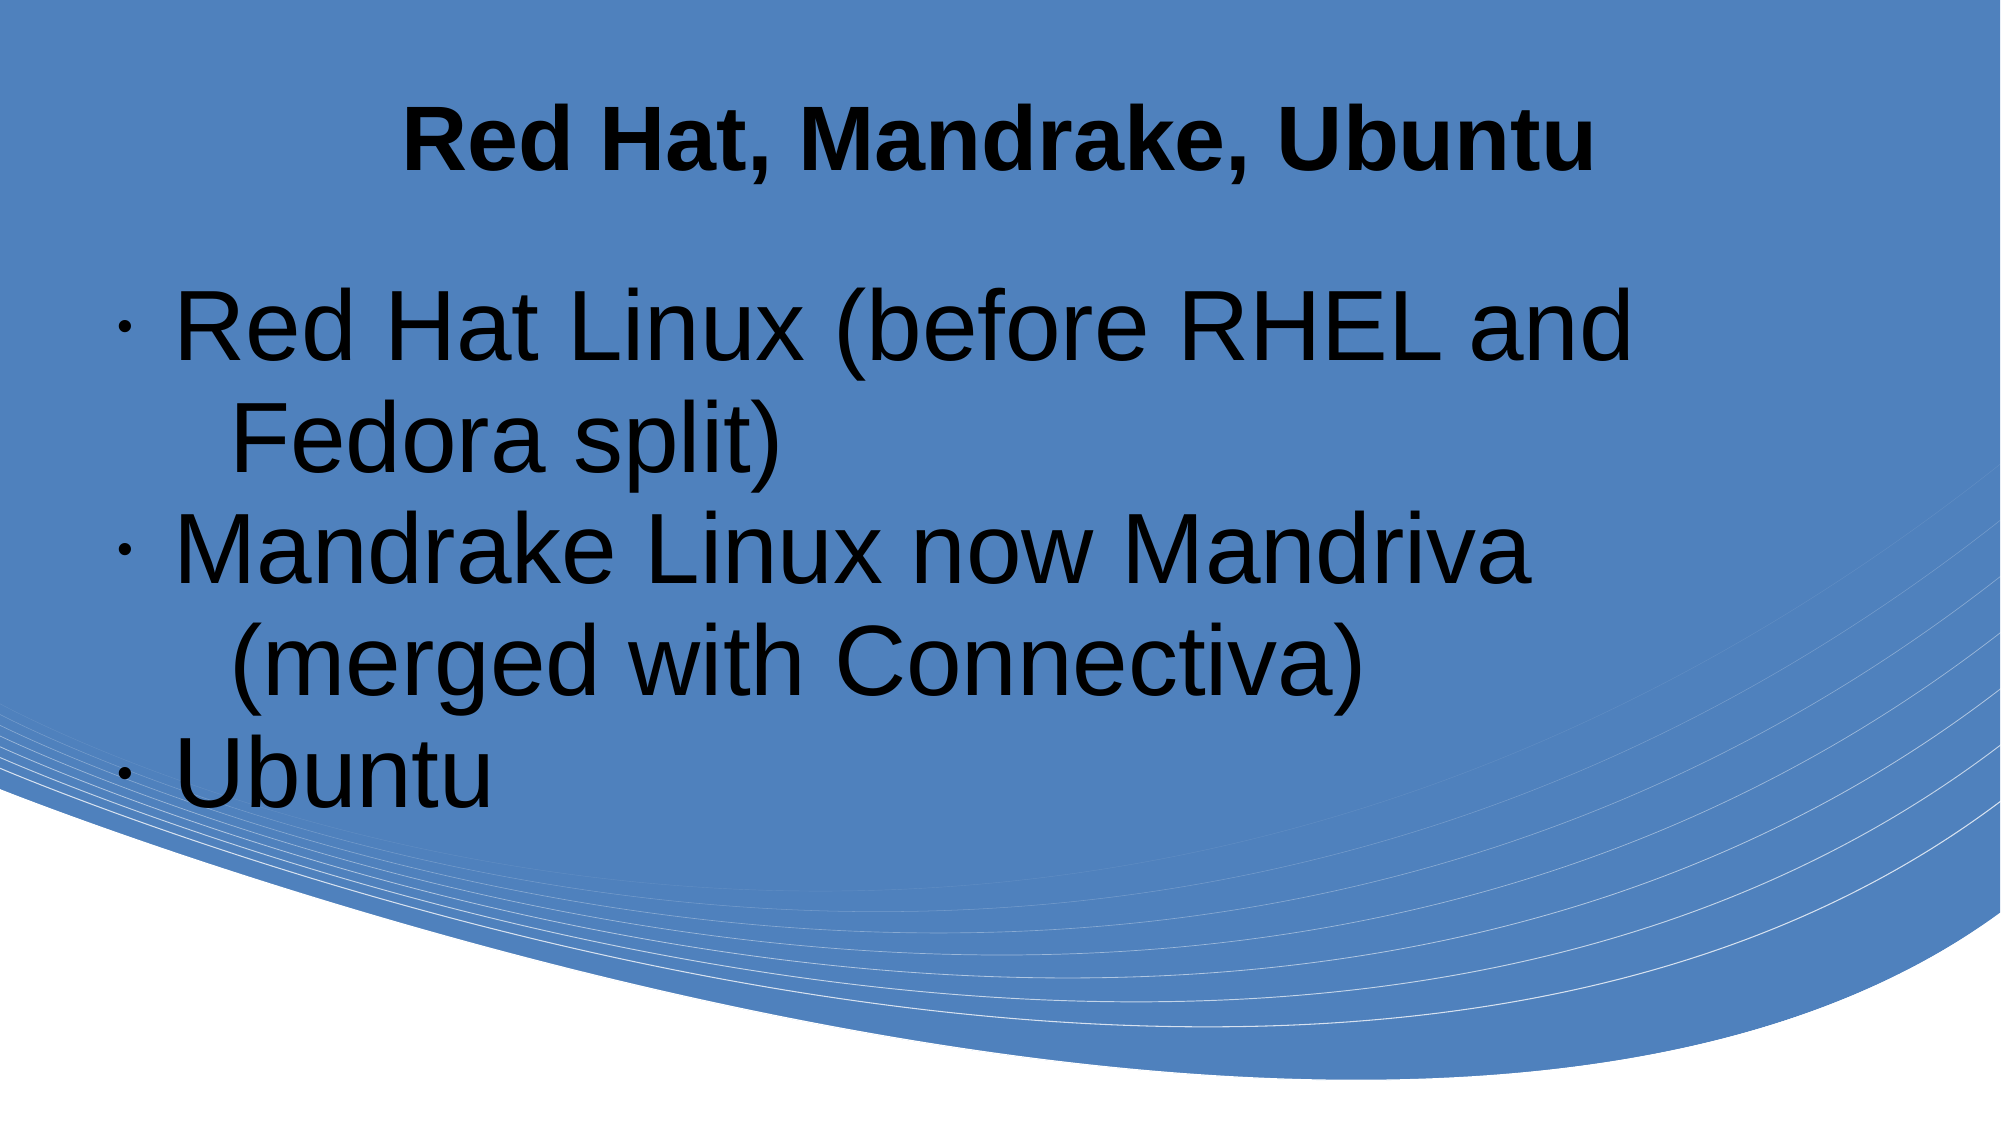

# Red Hat, Mandrake, Ubuntu
Red Hat Linux (before RHEL and Fedora split)
Mandrake Linux now Mandriva (merged with Connectiva)
Ubuntu